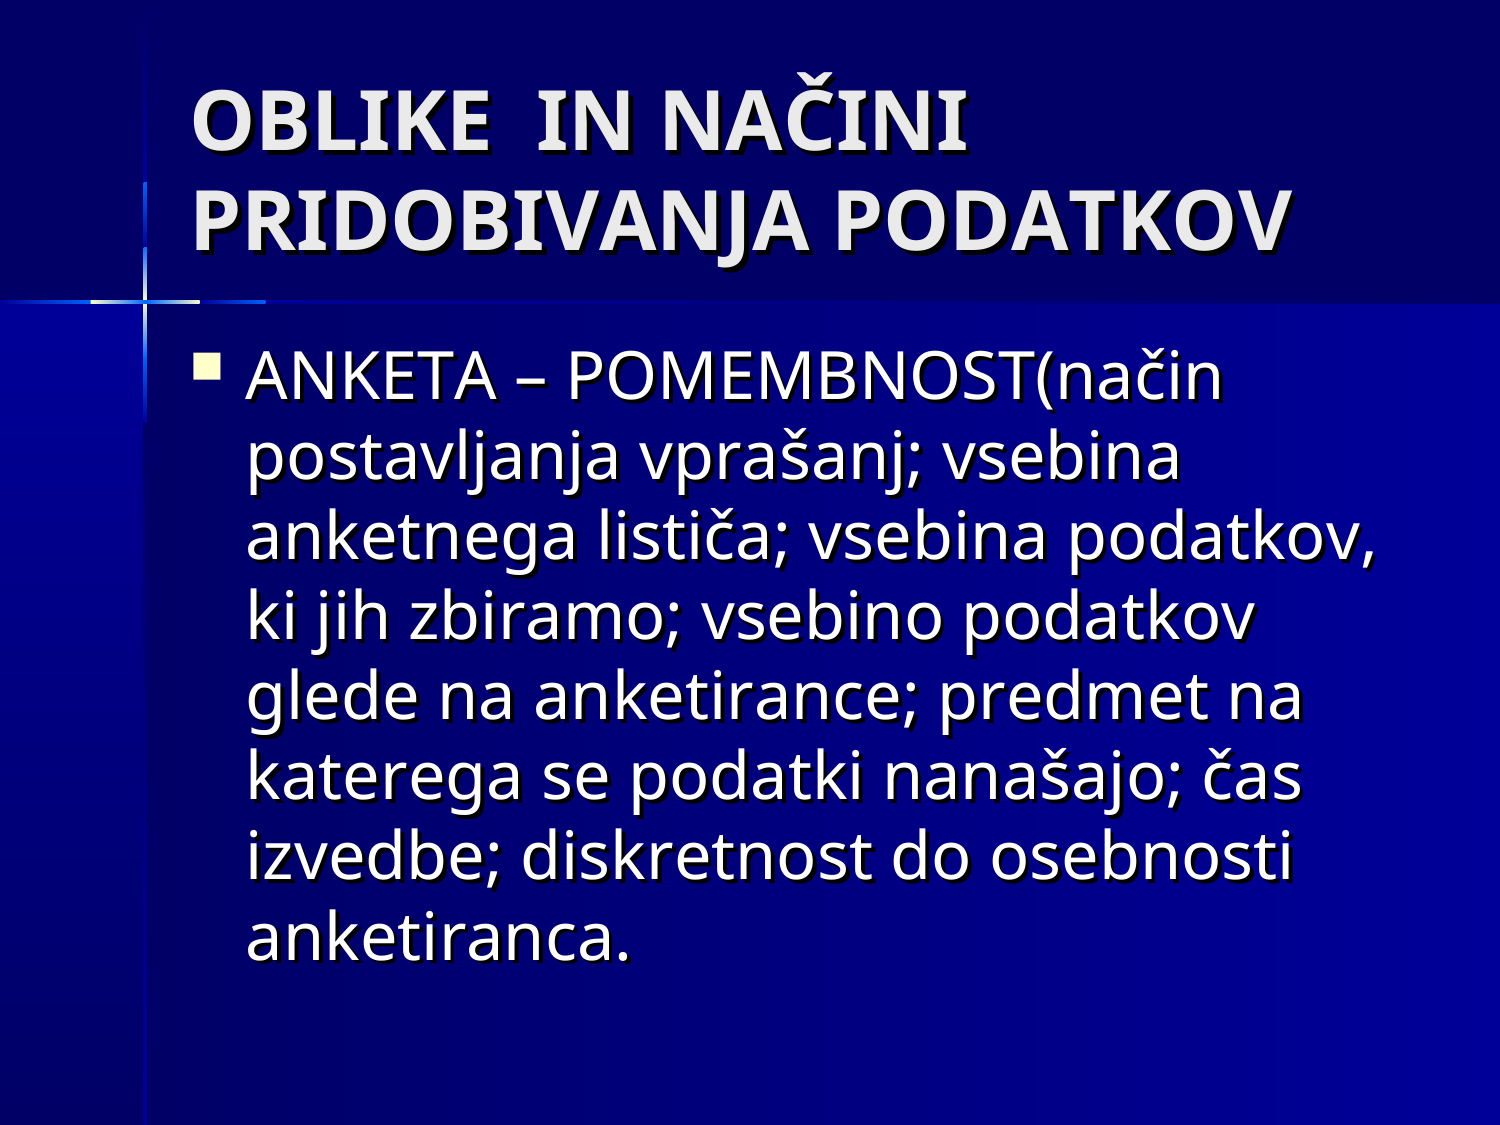

# OBLIKE IN NAČINI PRIDOBIVANJA PODATKOV
ANKETA – POMEMBNOST(način postavljanja vprašanj; vsebina anketnega lističa; vsebina podatkov, ki jih zbiramo; vsebino podatkov glede na anketirance; predmet na katerega se podatki nanašajo; čas izvedbe; diskretnost do osebnosti anketiranca.